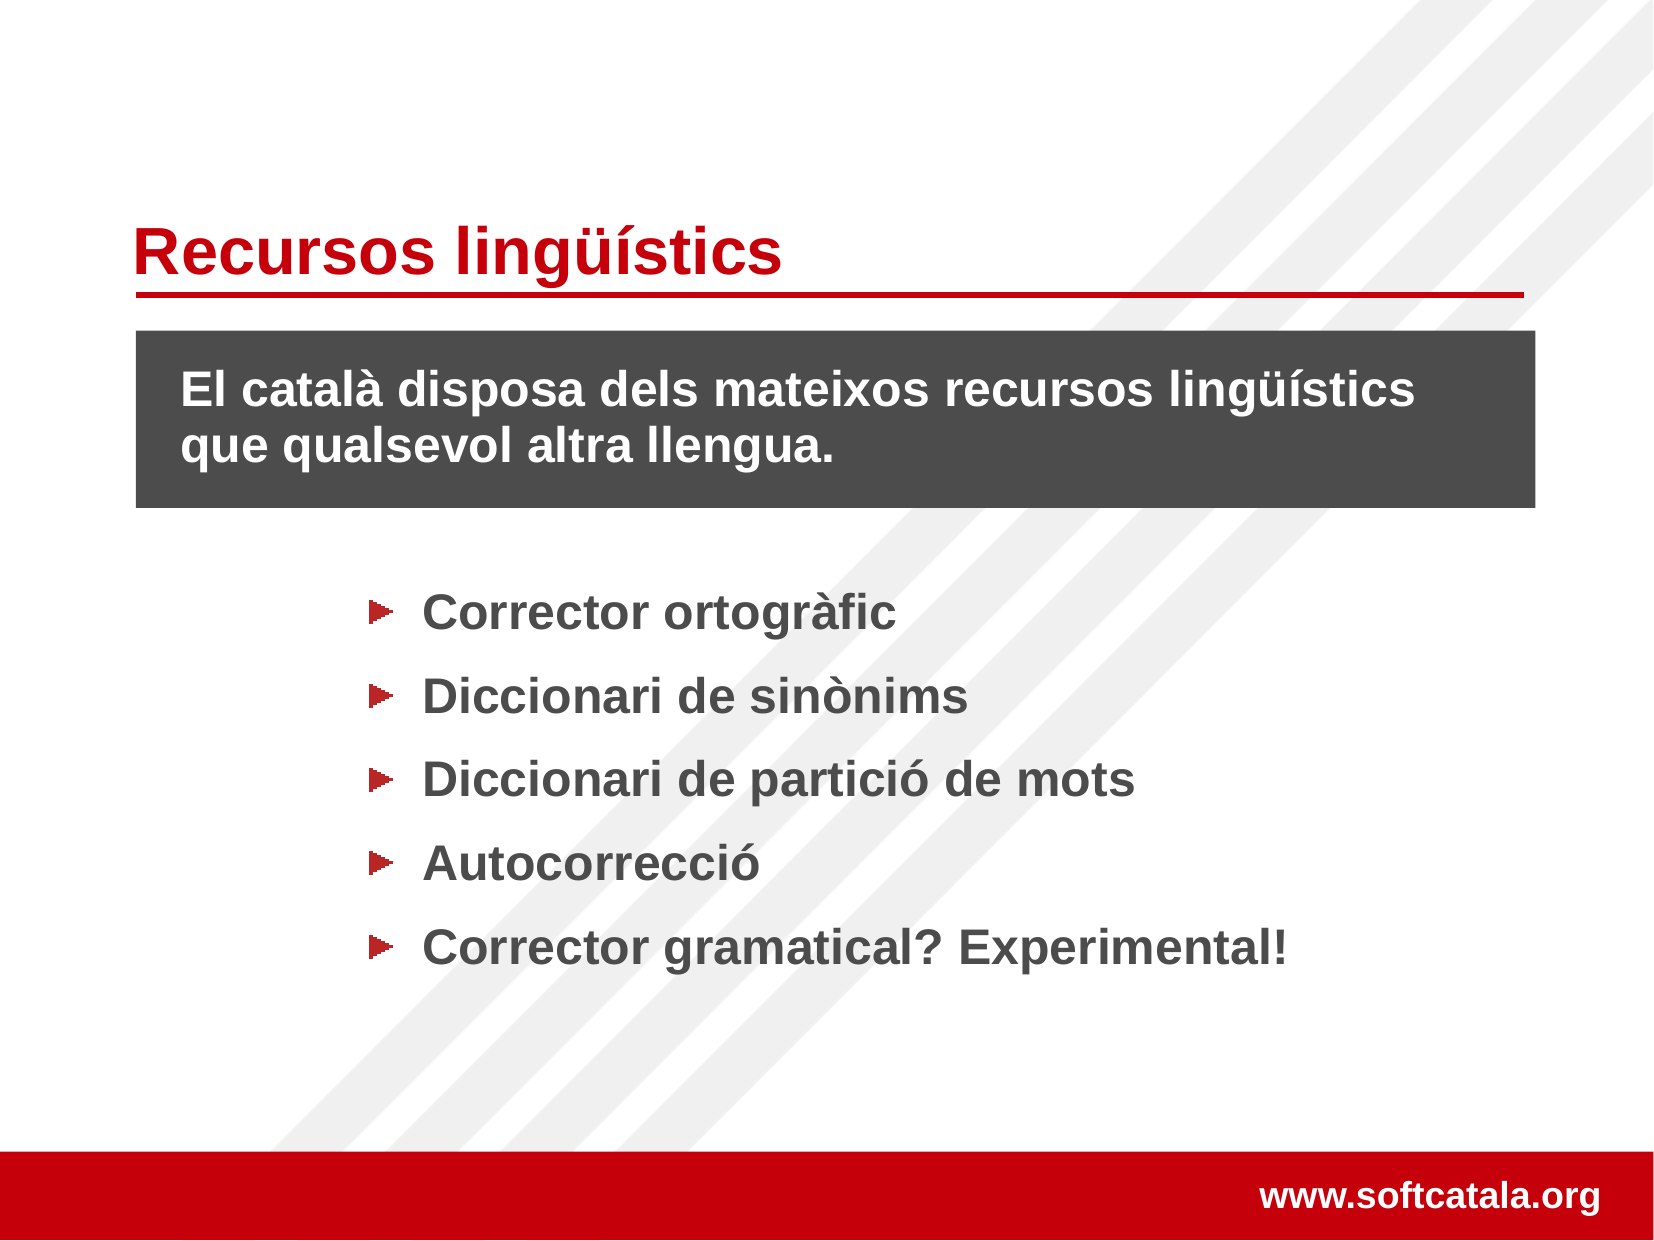

Recursos lingüístics
El català disposa dels mateixos recursos lingüístics que qualsevol altra llengua.
Corrector ortogràfic
Diccionari de sinònims
Diccionari de partició de mots
Autocorrecció
Corrector gramatical? Experimental!
 www.softcatala.org